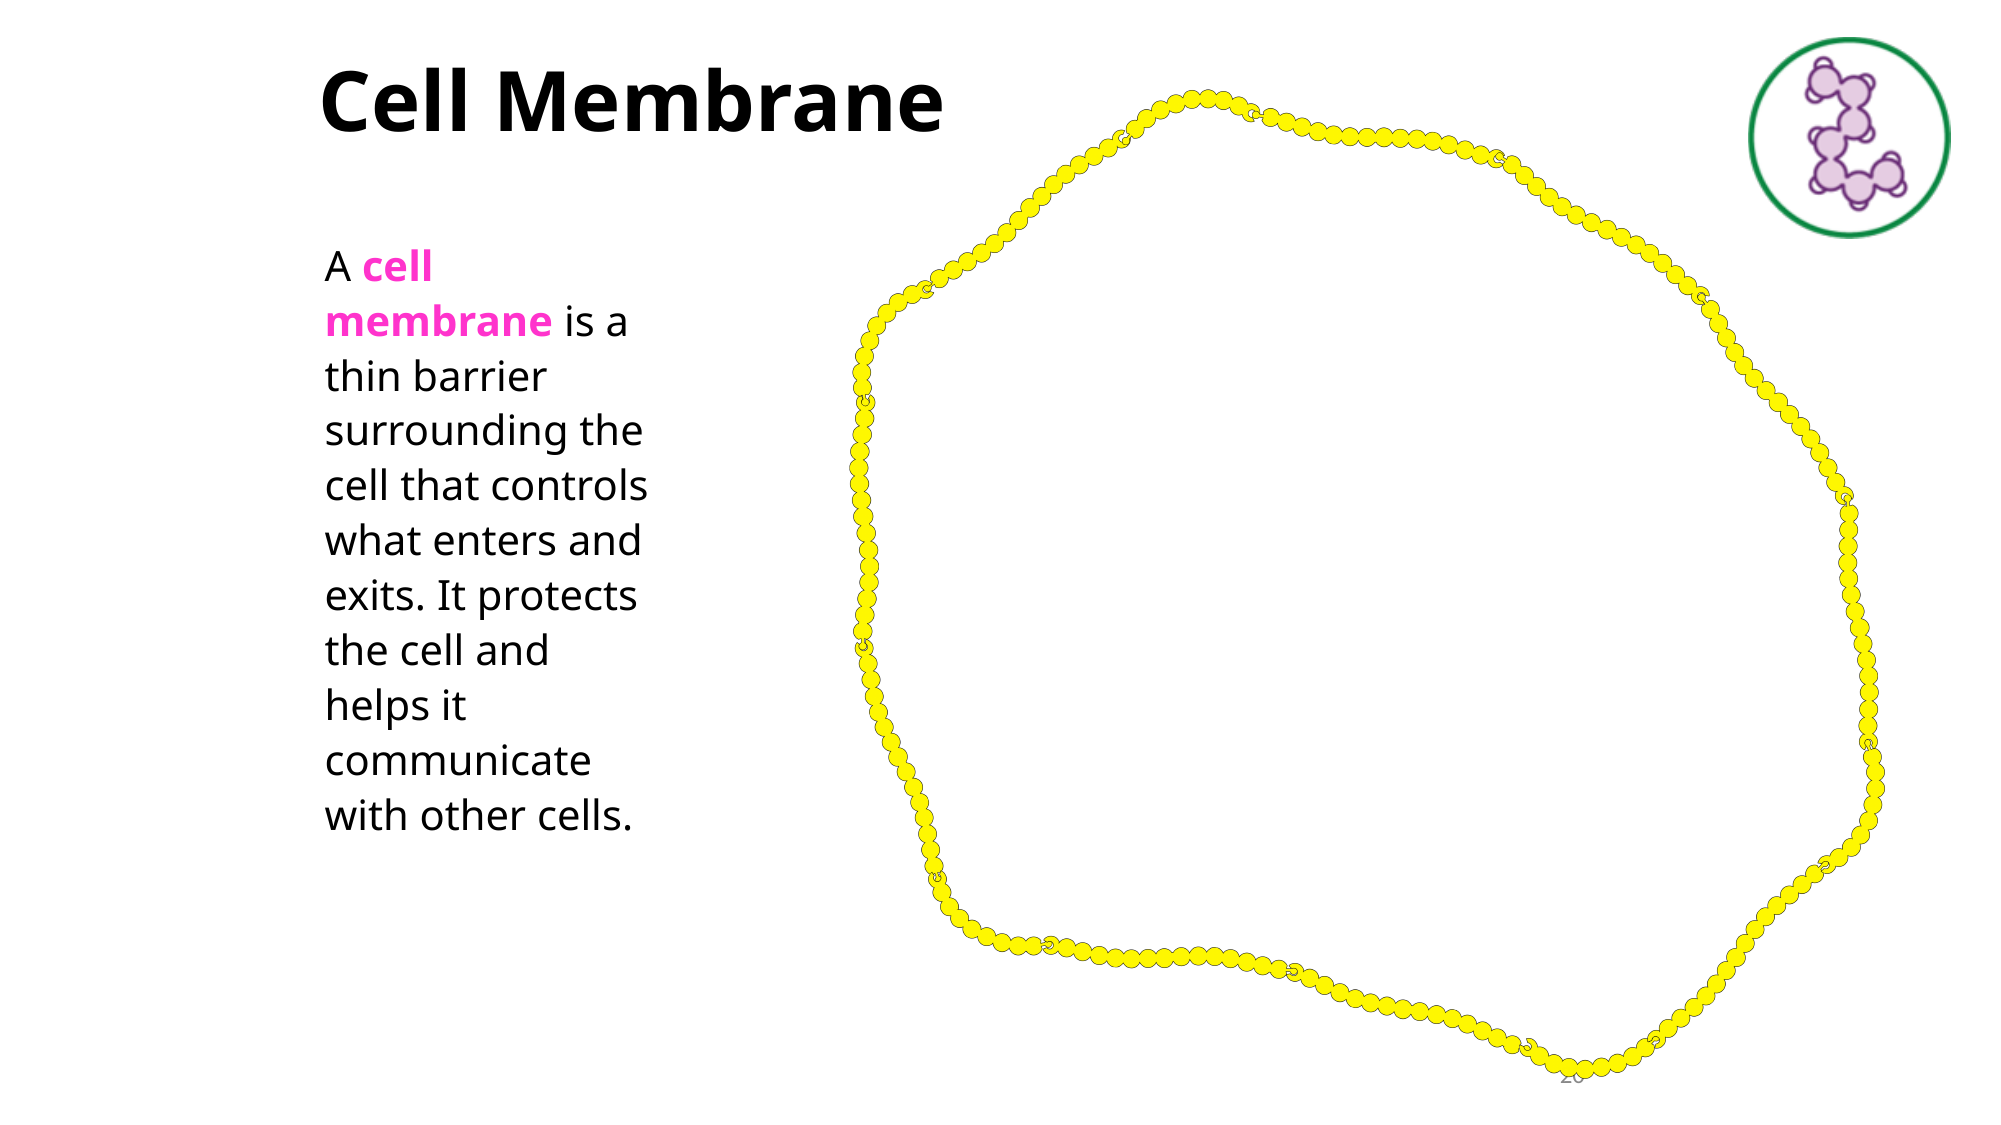

Cell Membrane
A cell membrane is a thin barrier surrounding the cell that controls what enters and exits. It protects the cell and helps it communicate with other cells.